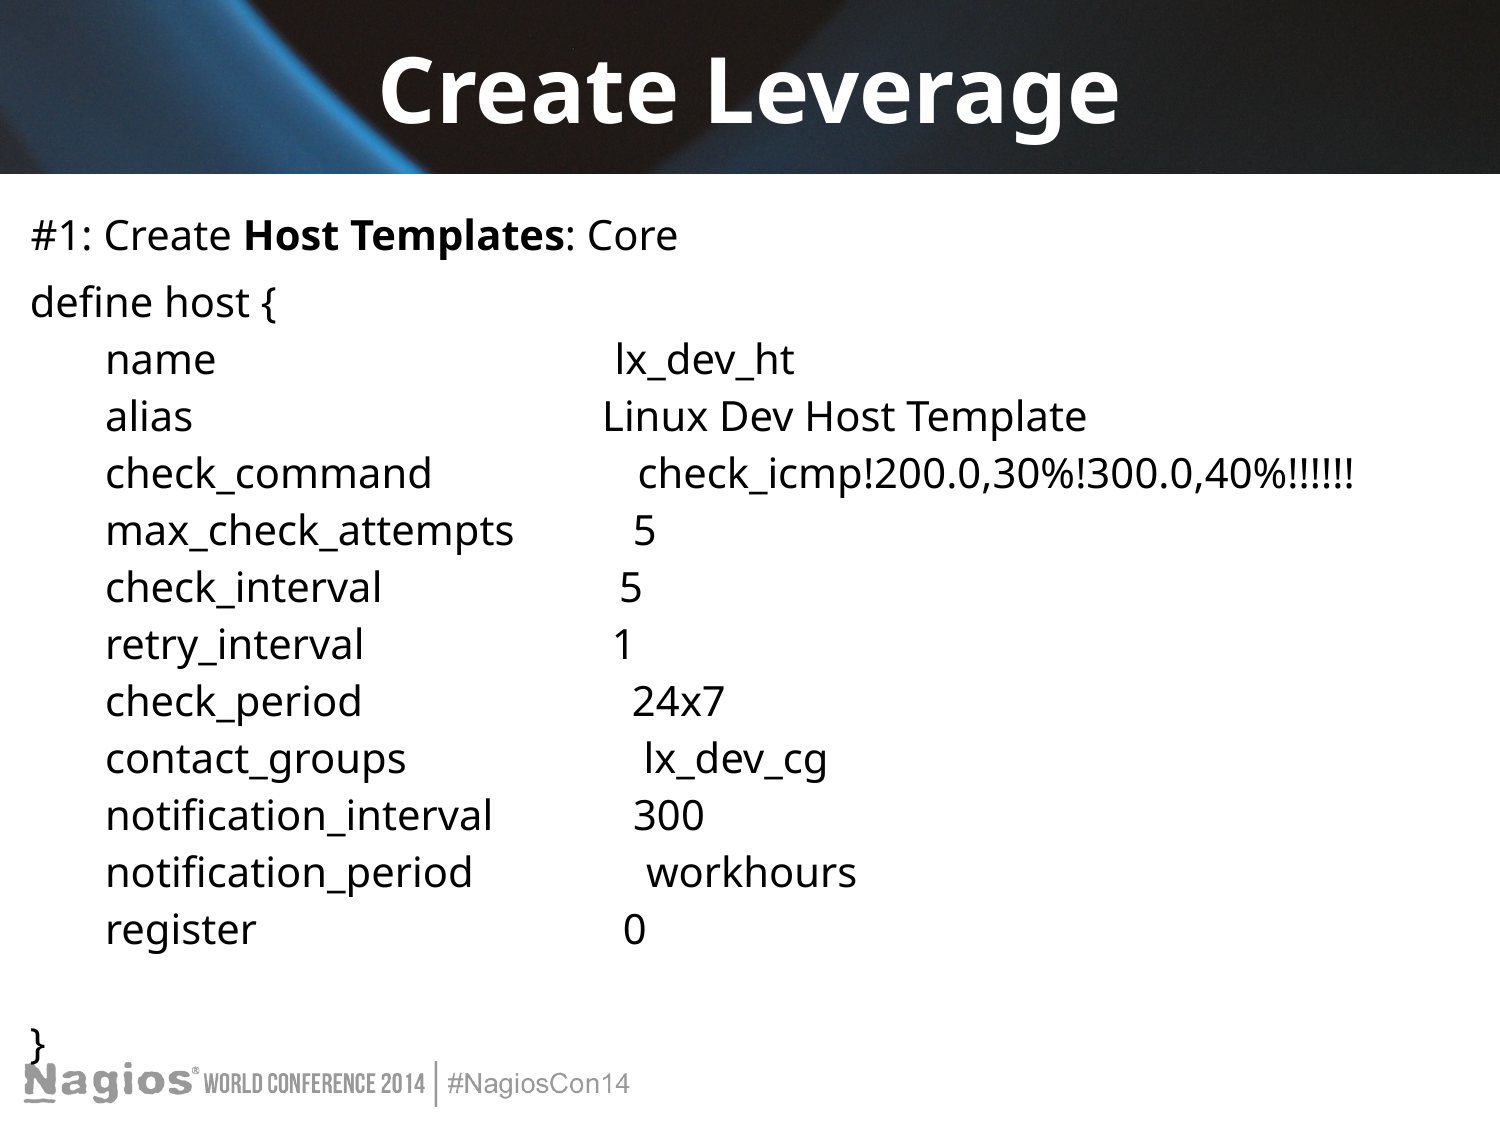

# Create Leverage
#1: Create Host Templates: Core
define host {
 name lx_dev_ht
 alias Linux Dev Host Template
 check_command check_icmp!200.0,30%!300.0,40%!!!!!!
 max_check_attempts 5
 check_interval 5
 retry_interval 1
 check_period 24x7
 contact_groups lx_dev_cg
 notification_interval 300
 notification_period workhours
 register 0
}